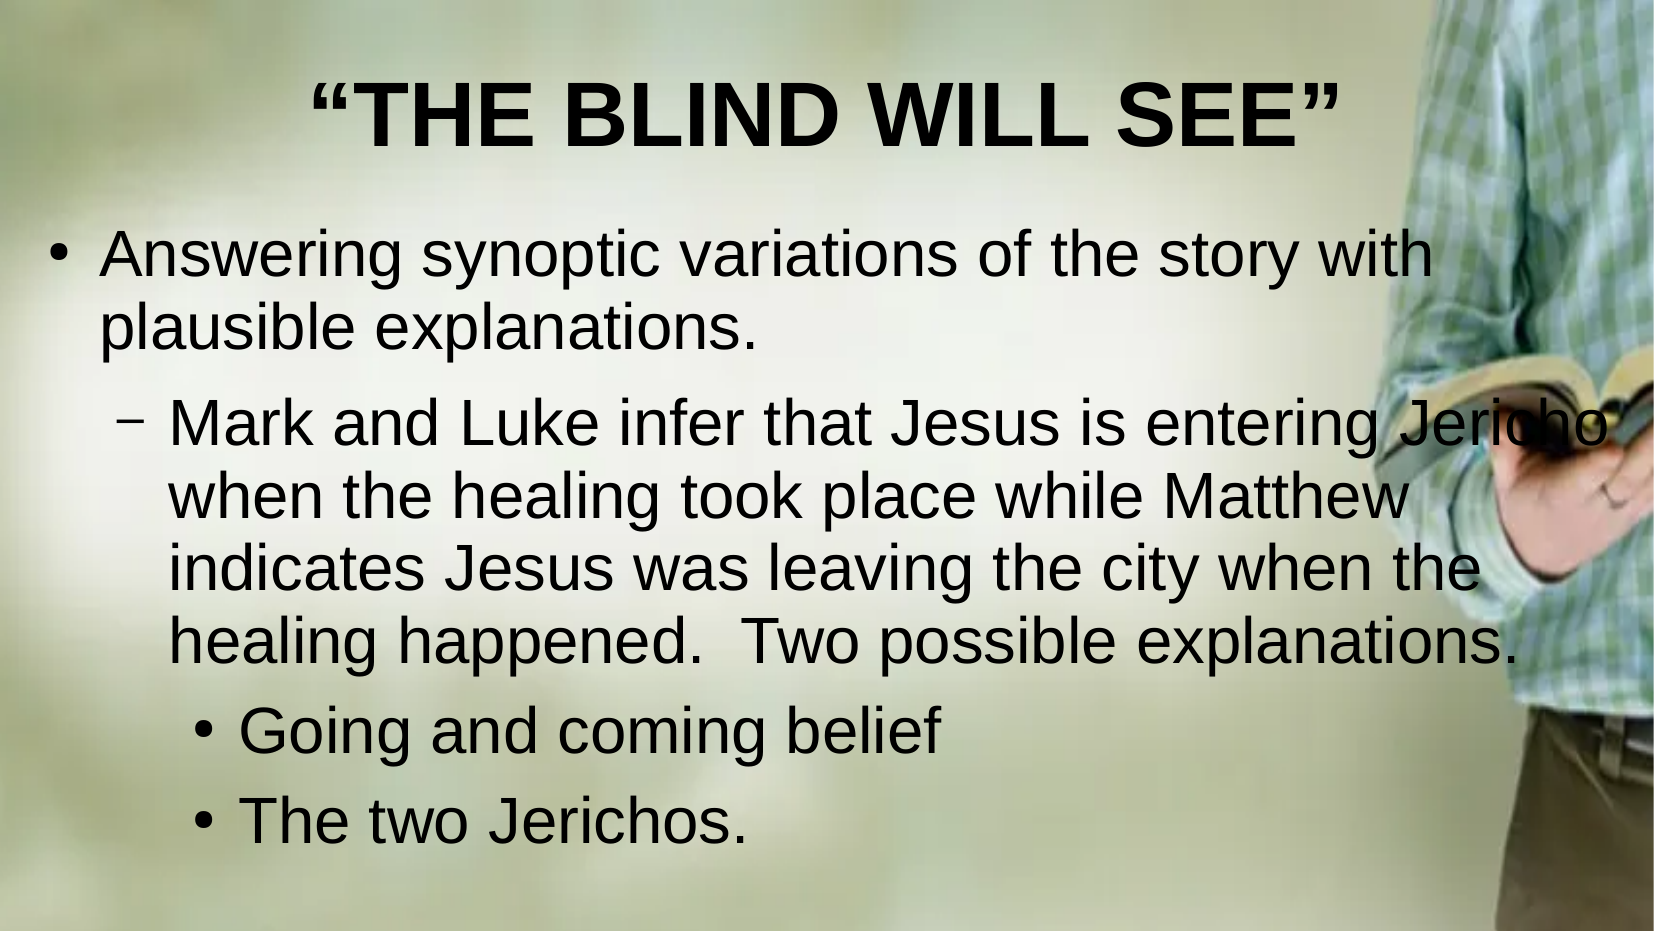

# “THE BLIND WILL SEE”
Answering synoptic variations of the story with plausible explanations.
Mark and Luke infer that Jesus is entering Jericho when the healing took place while Matthew indicates Jesus was leaving the city when the healing happened. Two possible explanations.
Going and coming belief
The two Jerichos.